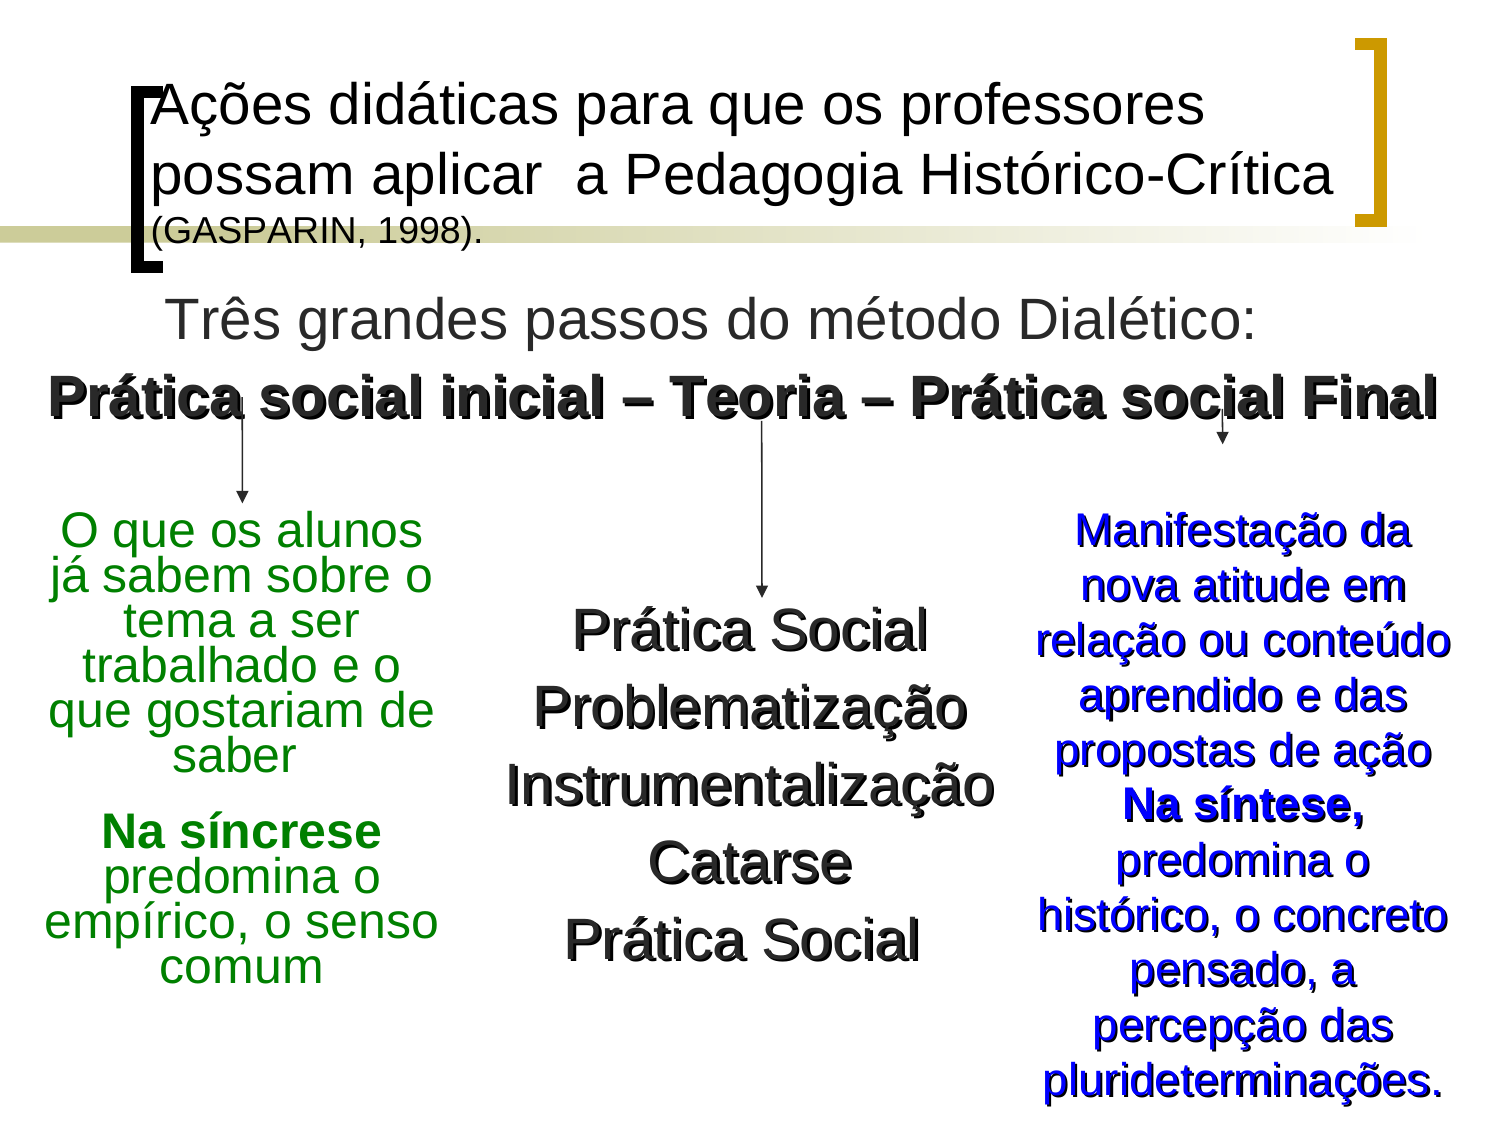

Ações didáticas para que os professores possam aplicar a Pedagogia Histórico-Crítica (GASPARIN, 1998).
		Três grandes passos do método Dialético:
 Prática social inicial – Teoria – Prática social Final
Prática Social
Problematização
Instrumentalização
Catarse
Prática Social
Manifestação da nova atitude em relação ou conteúdo aprendido e das propostas de ação
Na síntese, predomina o histórico, o concreto pensado, a percepção das plurideterminações.
O que os alunos já sabem sobre o tema a ser trabalhado e o que gostariam de saber
Na síncrese predomina o empírico, o senso comum